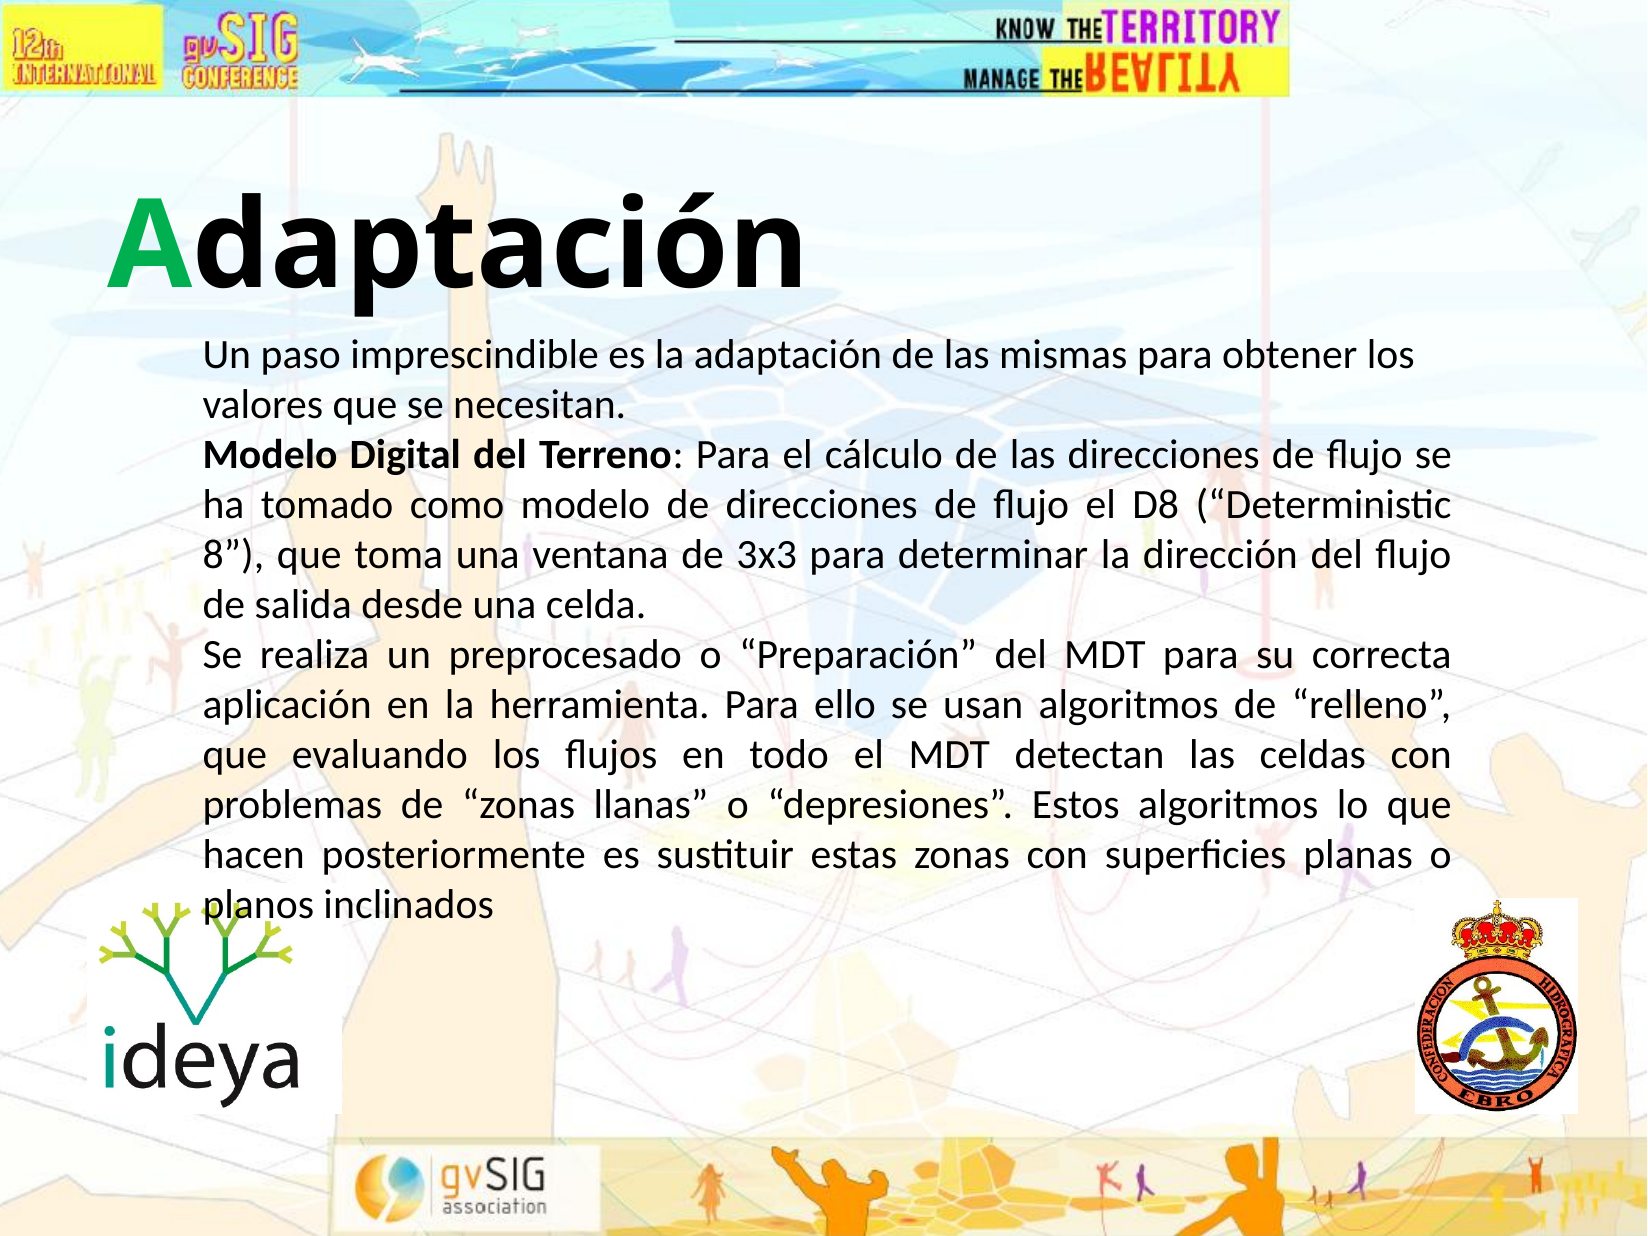

# Adaptación
Un paso imprescindible es la adaptación de las mismas para obtener los valores que se necesitan.
Modelo Digital del Terreno: Para el cálculo de las direcciones de flujo se ha tomado como modelo de direcciones de flujo el D8 (“Deterministic 8”), que toma una ventana de 3x3 para determinar la dirección del flujo de salida desde una celda.
Se realiza un preprocesado o “Preparación” del MDT para su correcta aplicación en la herramienta. Para ello se usan algoritmos de “relleno”, que evaluando los flujos en todo el MDT detectan las celdas con problemas de “zonas llanas” o “depresiones”. Estos algoritmos lo que hacen posteriormente es sustituir estas zonas con superficies planas o planos inclinados